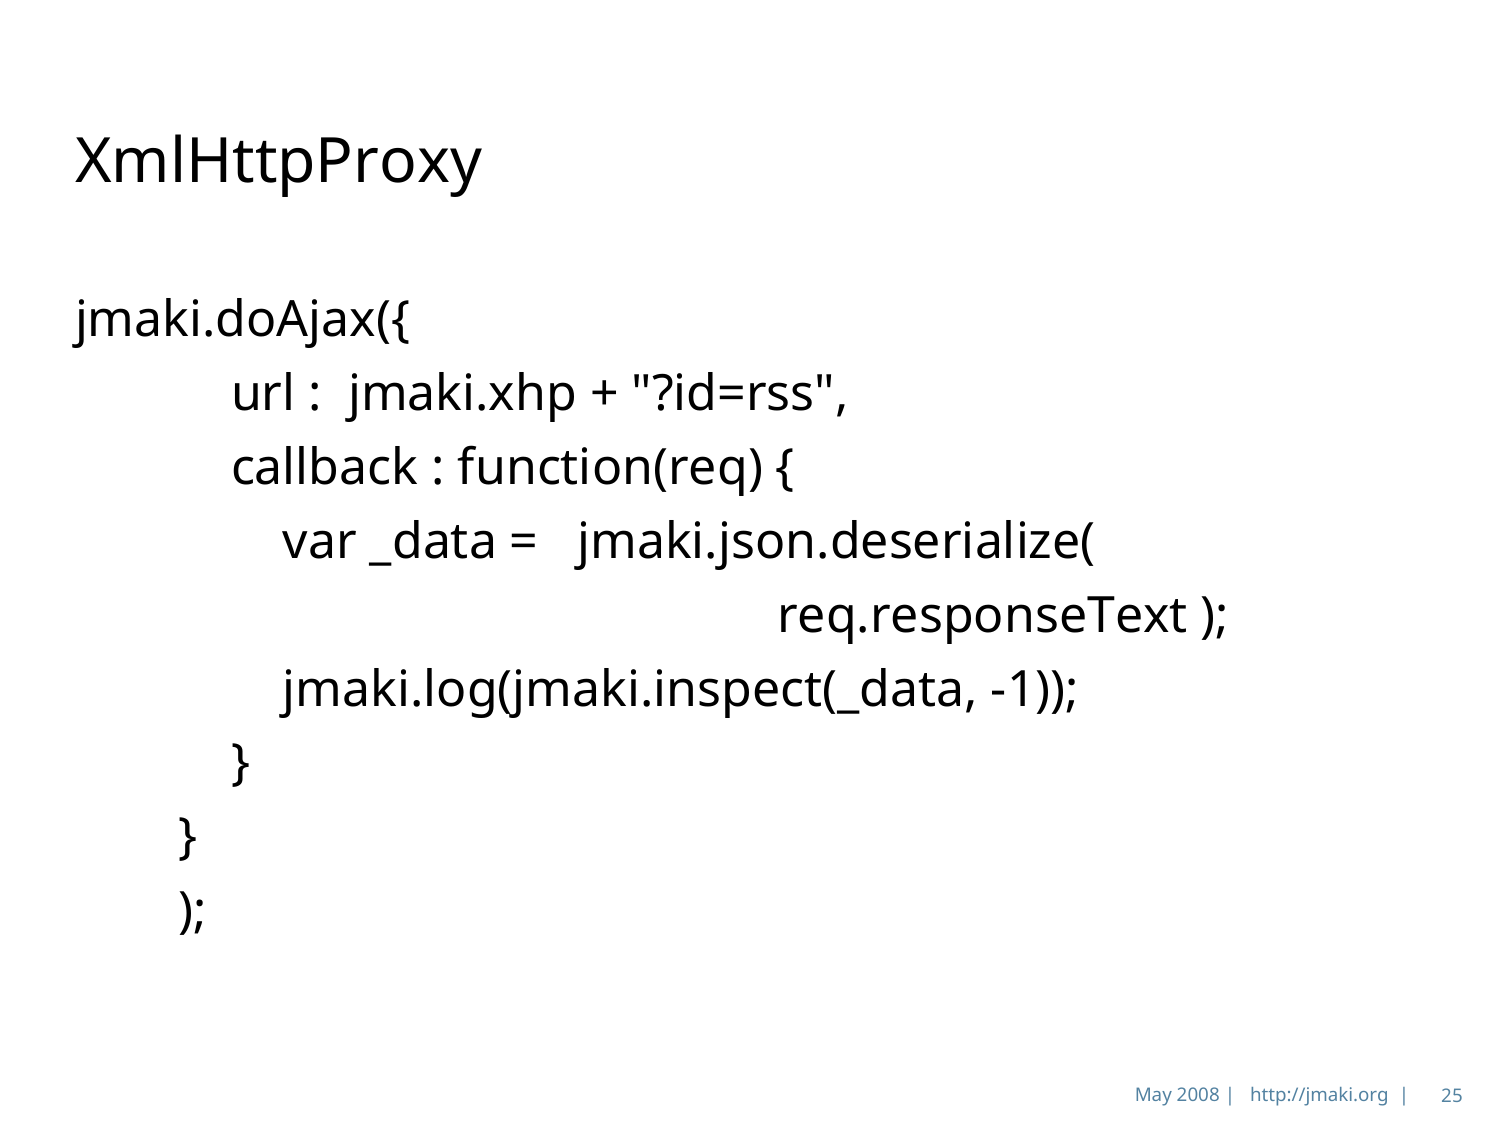

# XmlHttpProxy
jmaki.doAjax({
 url : jmaki.xhp + "?id=rss",
 callback : function(req) {
 var _data = jmaki.json.deserialize(
 req.responseText );
 jmaki.log(jmaki.inspect(_data, -1));
 }
 }
 );